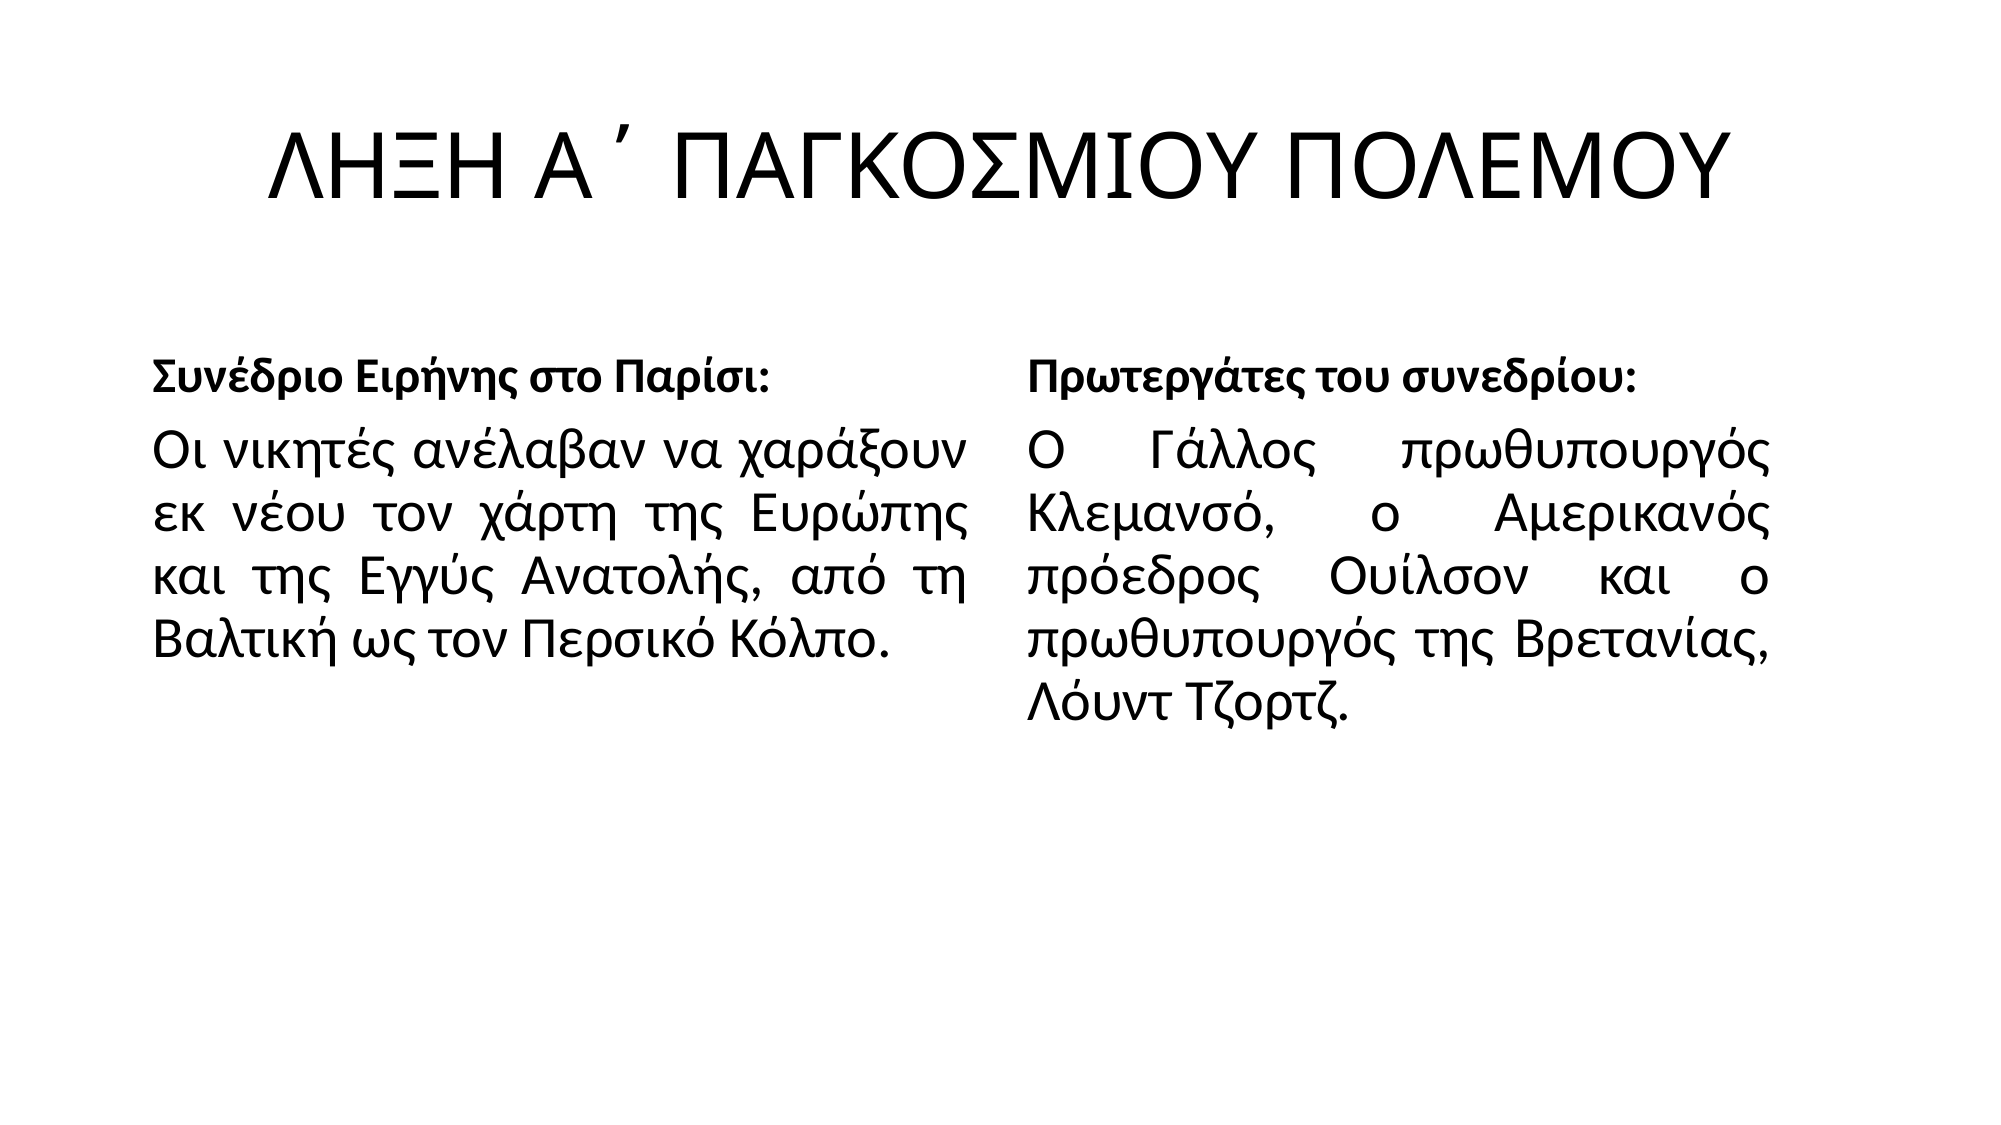

# ΛΗΞΗ Α΄ ΠΑΓΚΟΣΜΙΟΥ ΠΟΛΕΜΟΥ
Συνέδριο Ειρήνης στο Παρίσι:
Πρωτεργάτες του συνεδρίου:
Οι νικητές ανέλαβαν να χαράξουν εκ νέου τον χάρτη της Ευρώπης και της Εγγύς Ανατολής, από τη Βαλτική ως τον Περσικό Κόλπο.
Ο Γάλλος πρωθυπουργός Κλεμανσό, ο Αμερικανός πρόεδρος Ουίλσον και ο πρωθυπουργός της Βρετανίας, Λόυντ Τζορτζ.